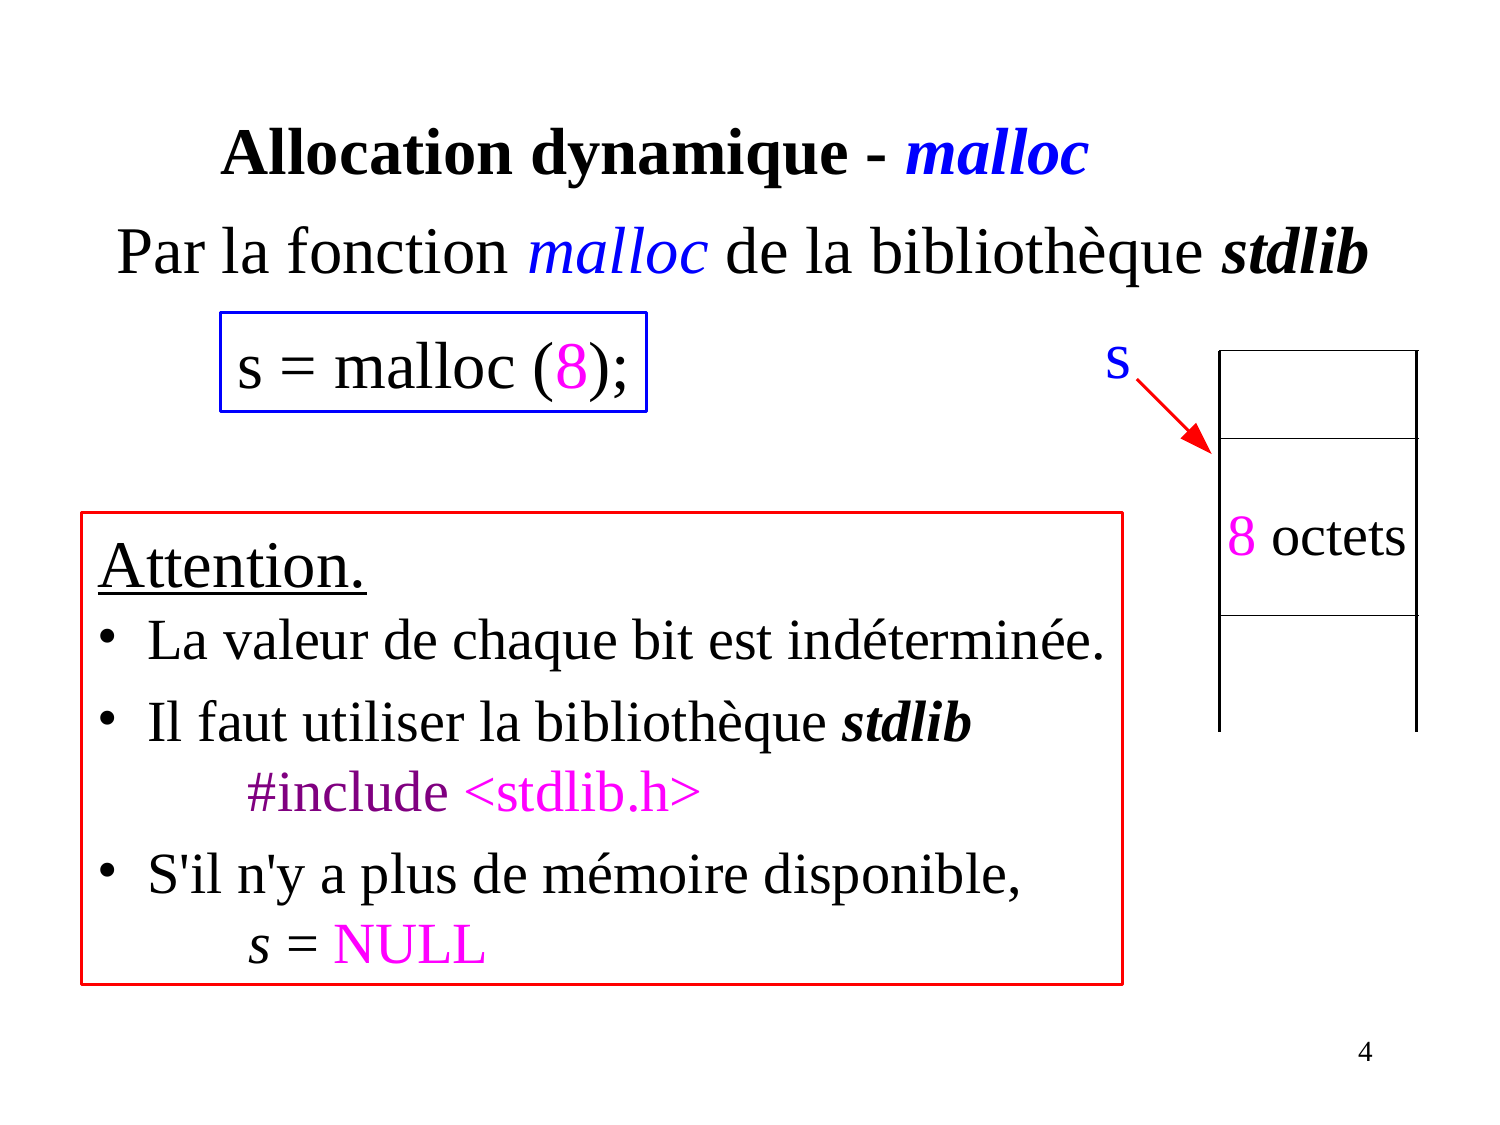

Allocation dynamique - malloc
Par la fonction malloc de la bibliothèque stdlib
s
s = malloc (8);
8 octets
Attention.
 La valeur de chaque bit est indéterminée.
 Il faut utiliser la bibliothèque stdlib
	#include <stdlib.h>
 S'il n'y a plus de mémoire disponible,
 s = NULL
4